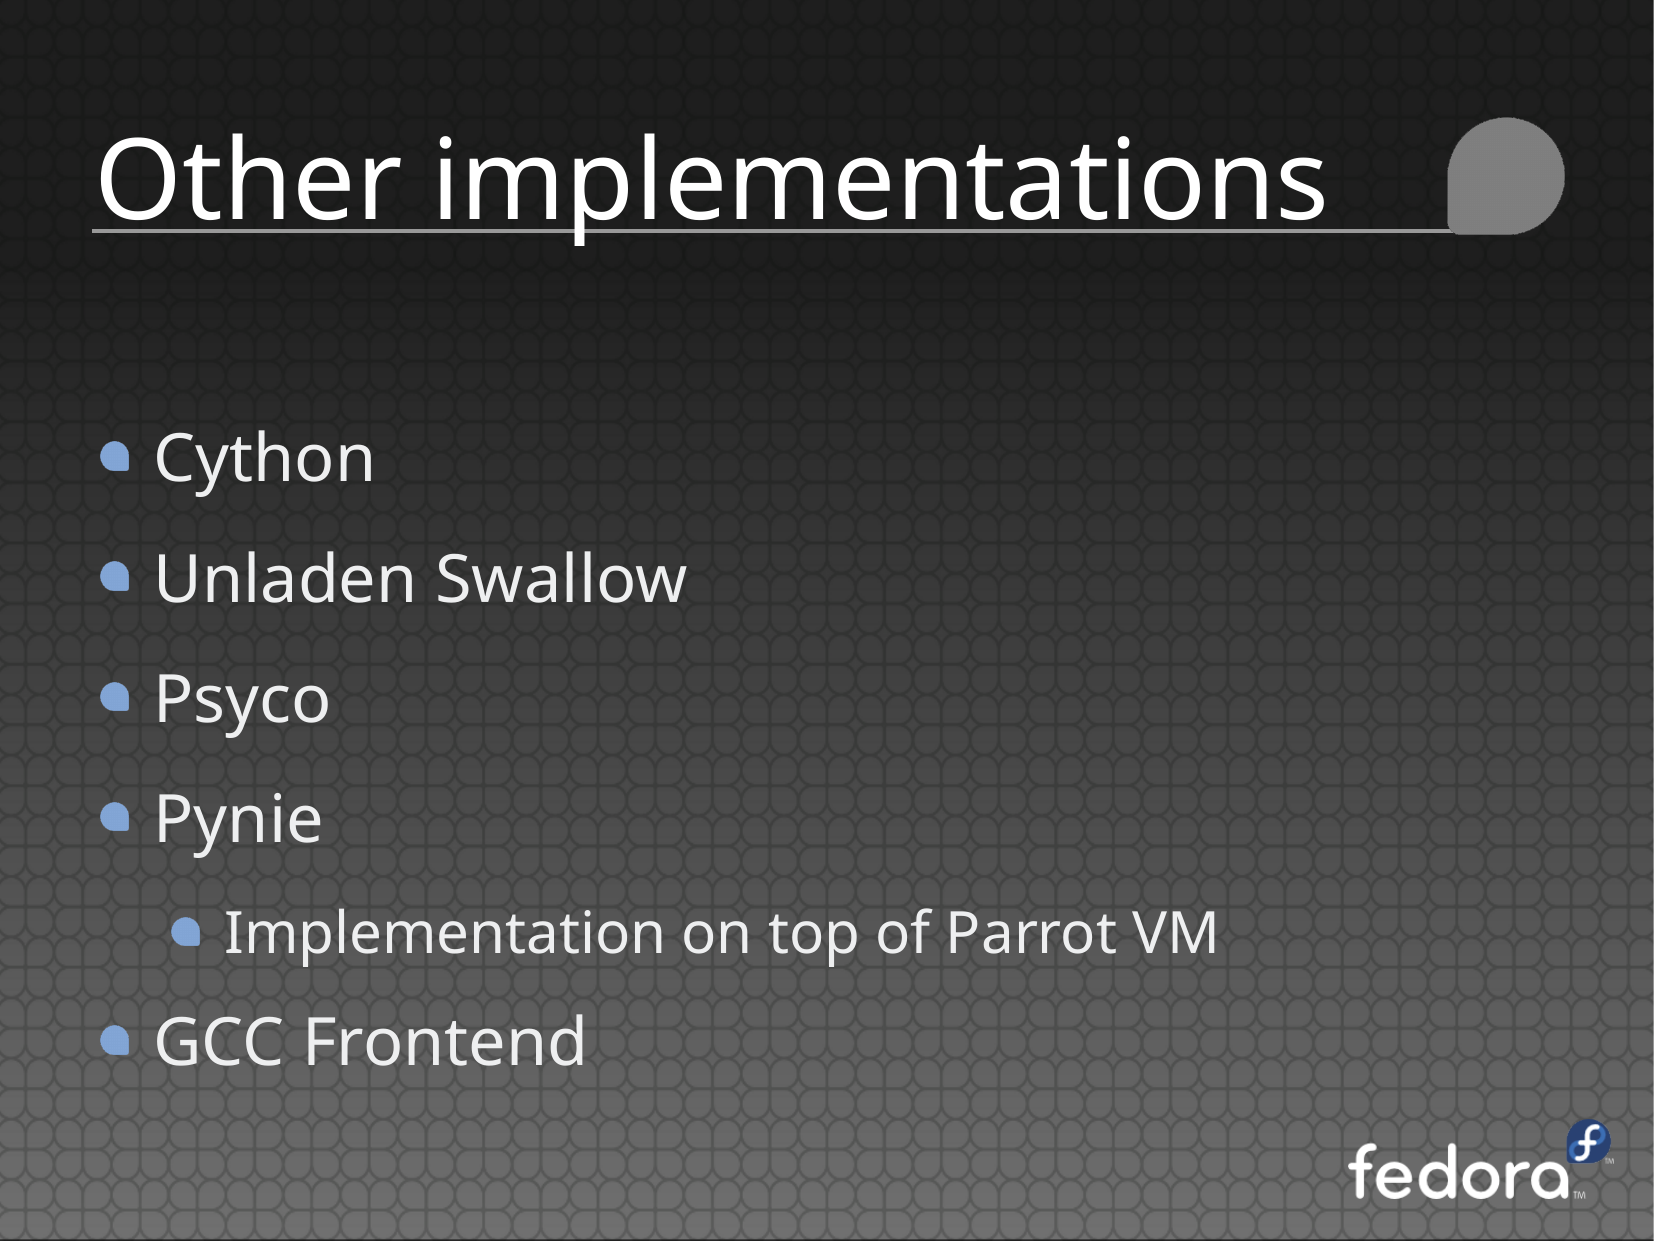

Other implementations
# Cython
Unladen Swallow
Psyco
Pynie
Implementation on top of Parrot VM
GCC Frontend